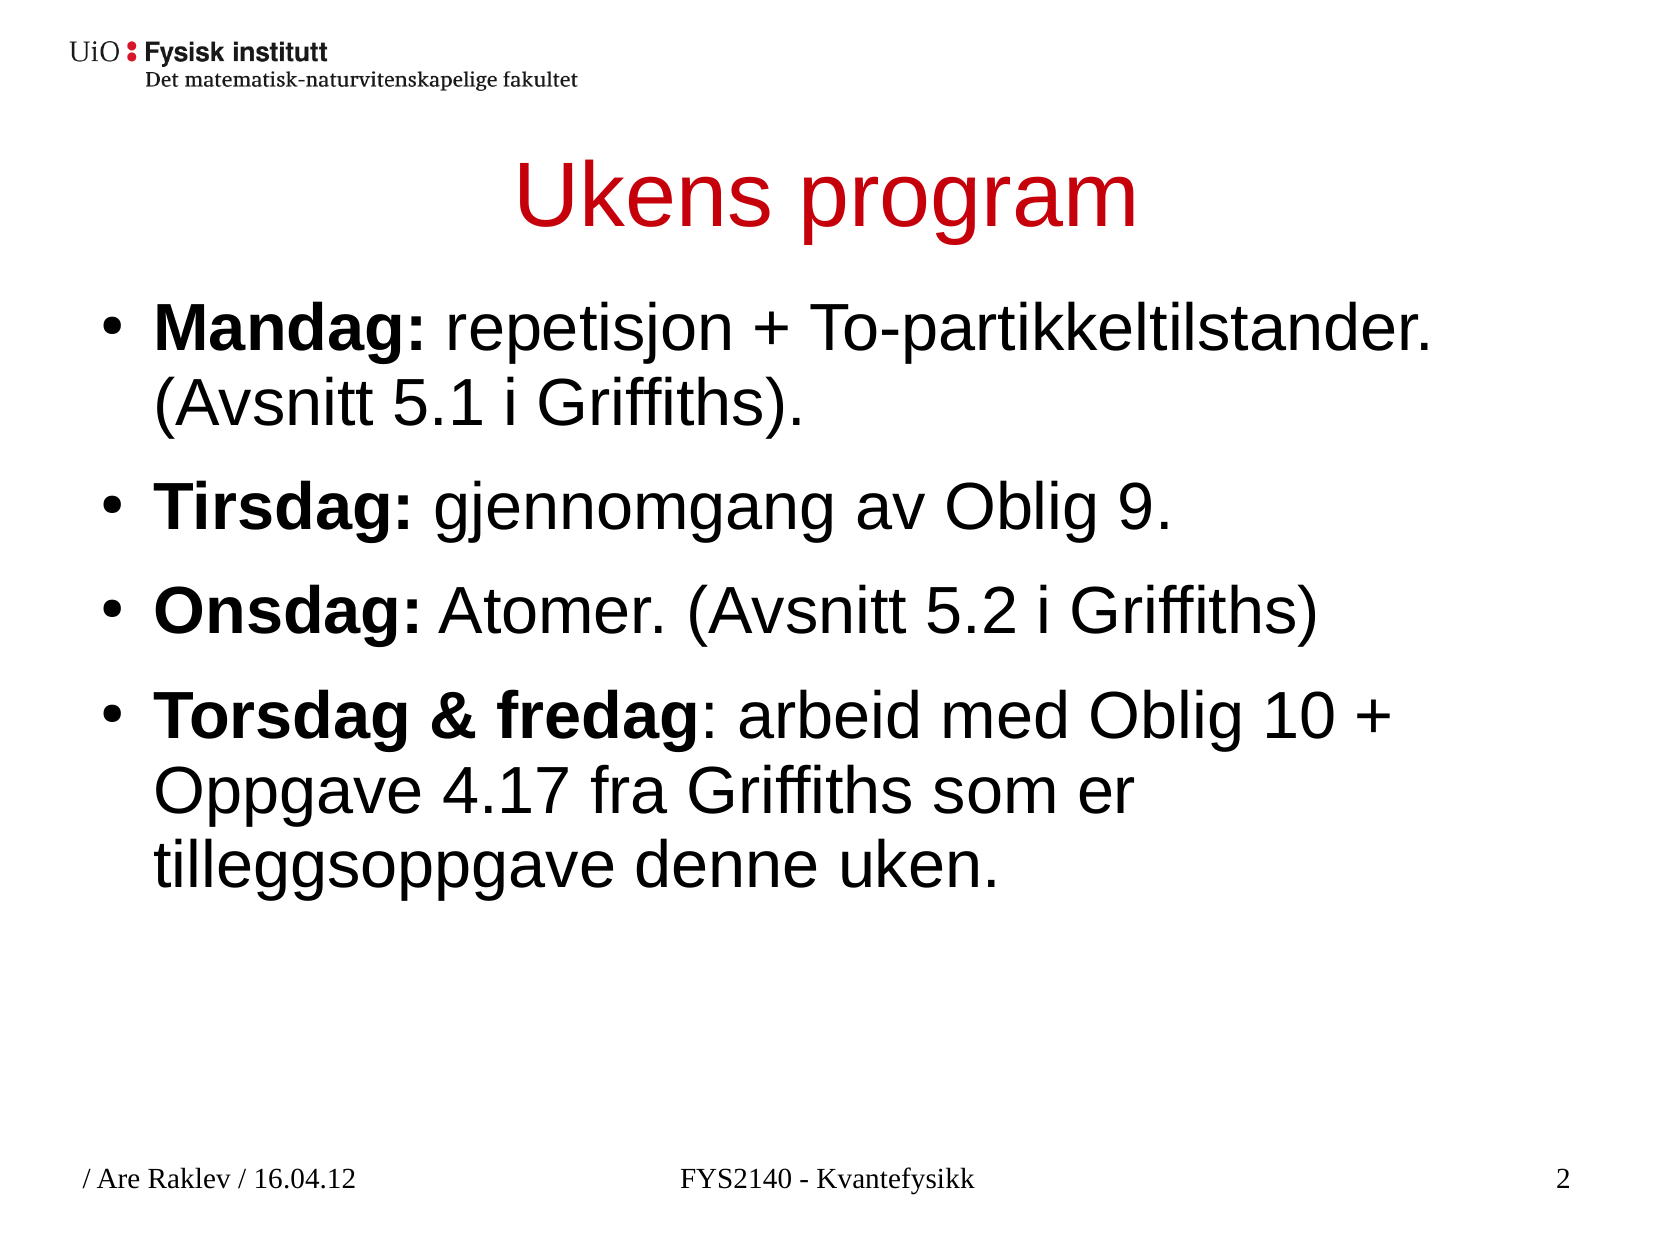

# Ukens program
Mandag: repetisjon + To-partikkeltilstander. (Avsnitt 5.1 i Griffiths).
Tirsdag: gjennomgang av Oblig 9.
Onsdag: Atomer. (Avsnitt 5.2 i Griffiths)
Torsdag & fredag: arbeid med Oblig 10 + Oppgave 4.17 fra Griffiths som er tilleggsoppgave denne uken.
/ Are Raklev / 16.04.12
FYS2140 - Kvantefysikk
2